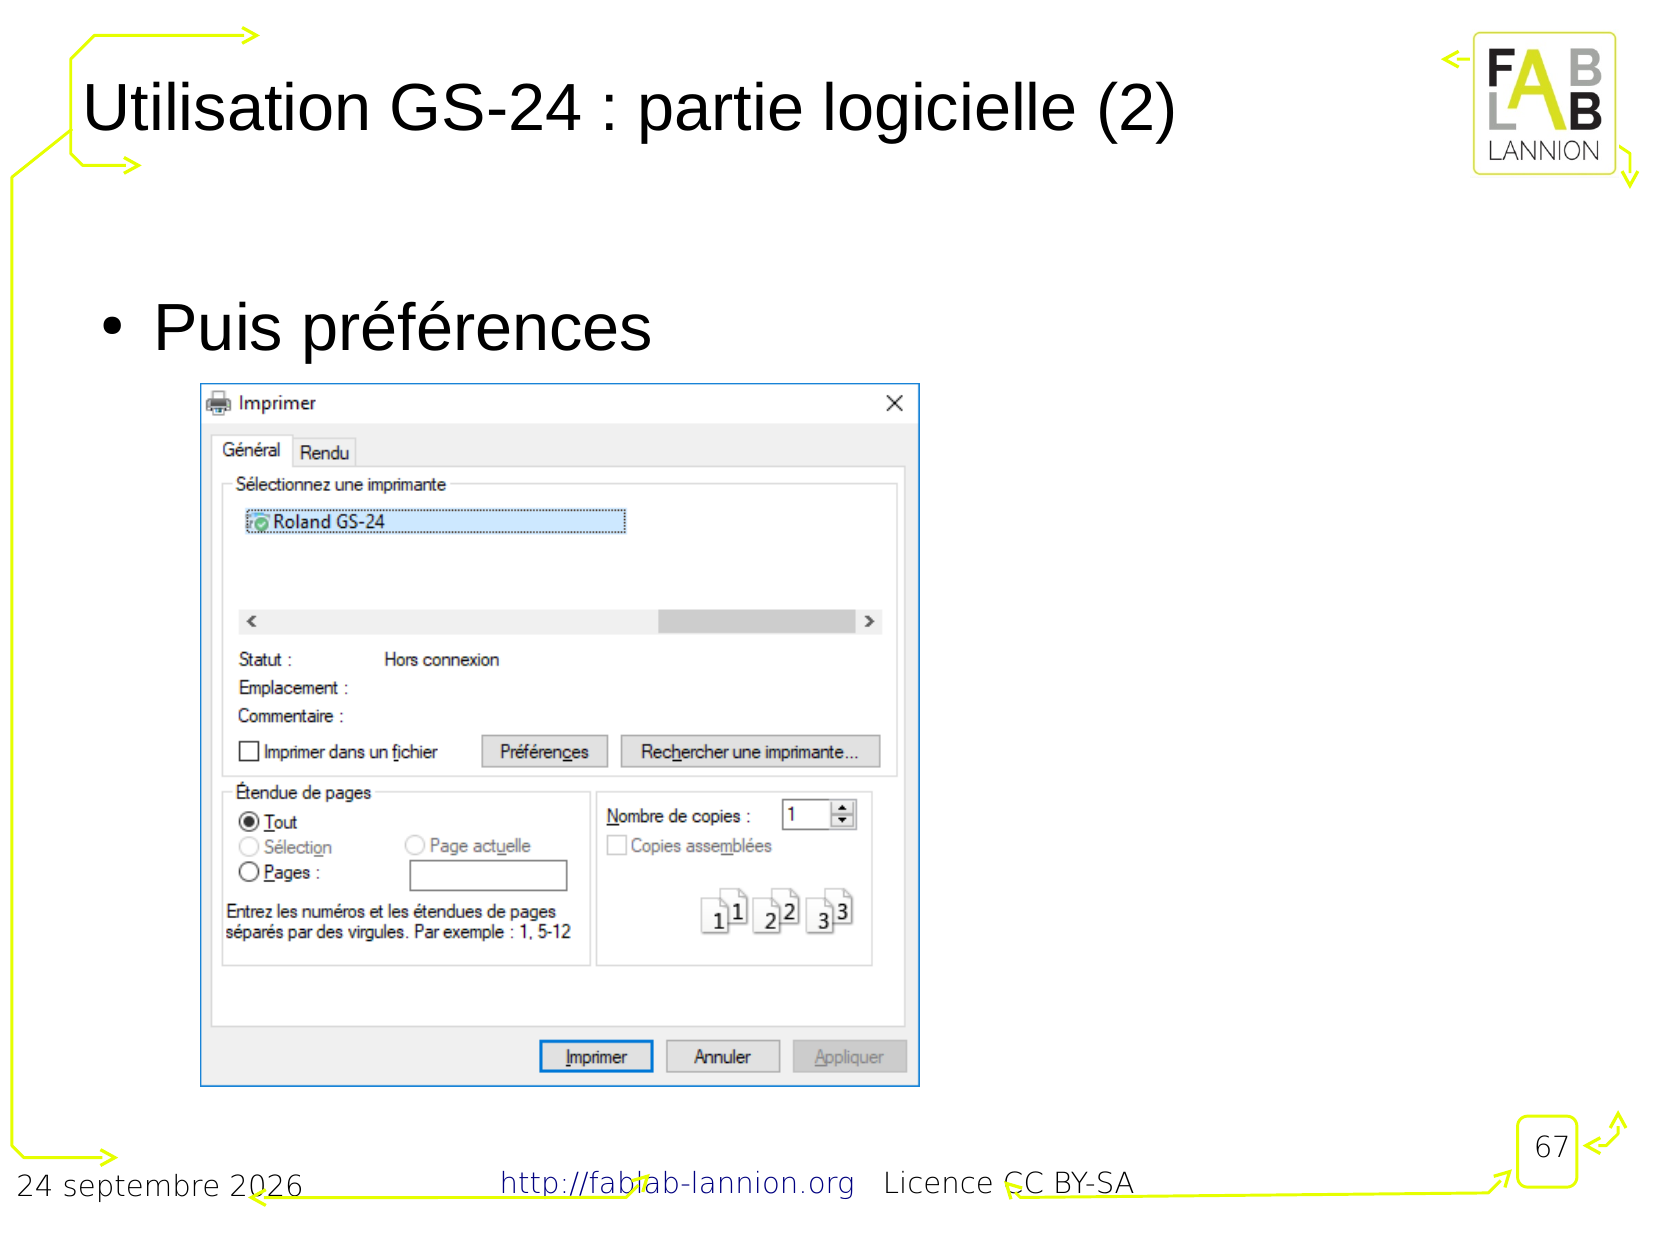

# Utilisation GS-24 : partie logicielle (2)
Puis préférences
67